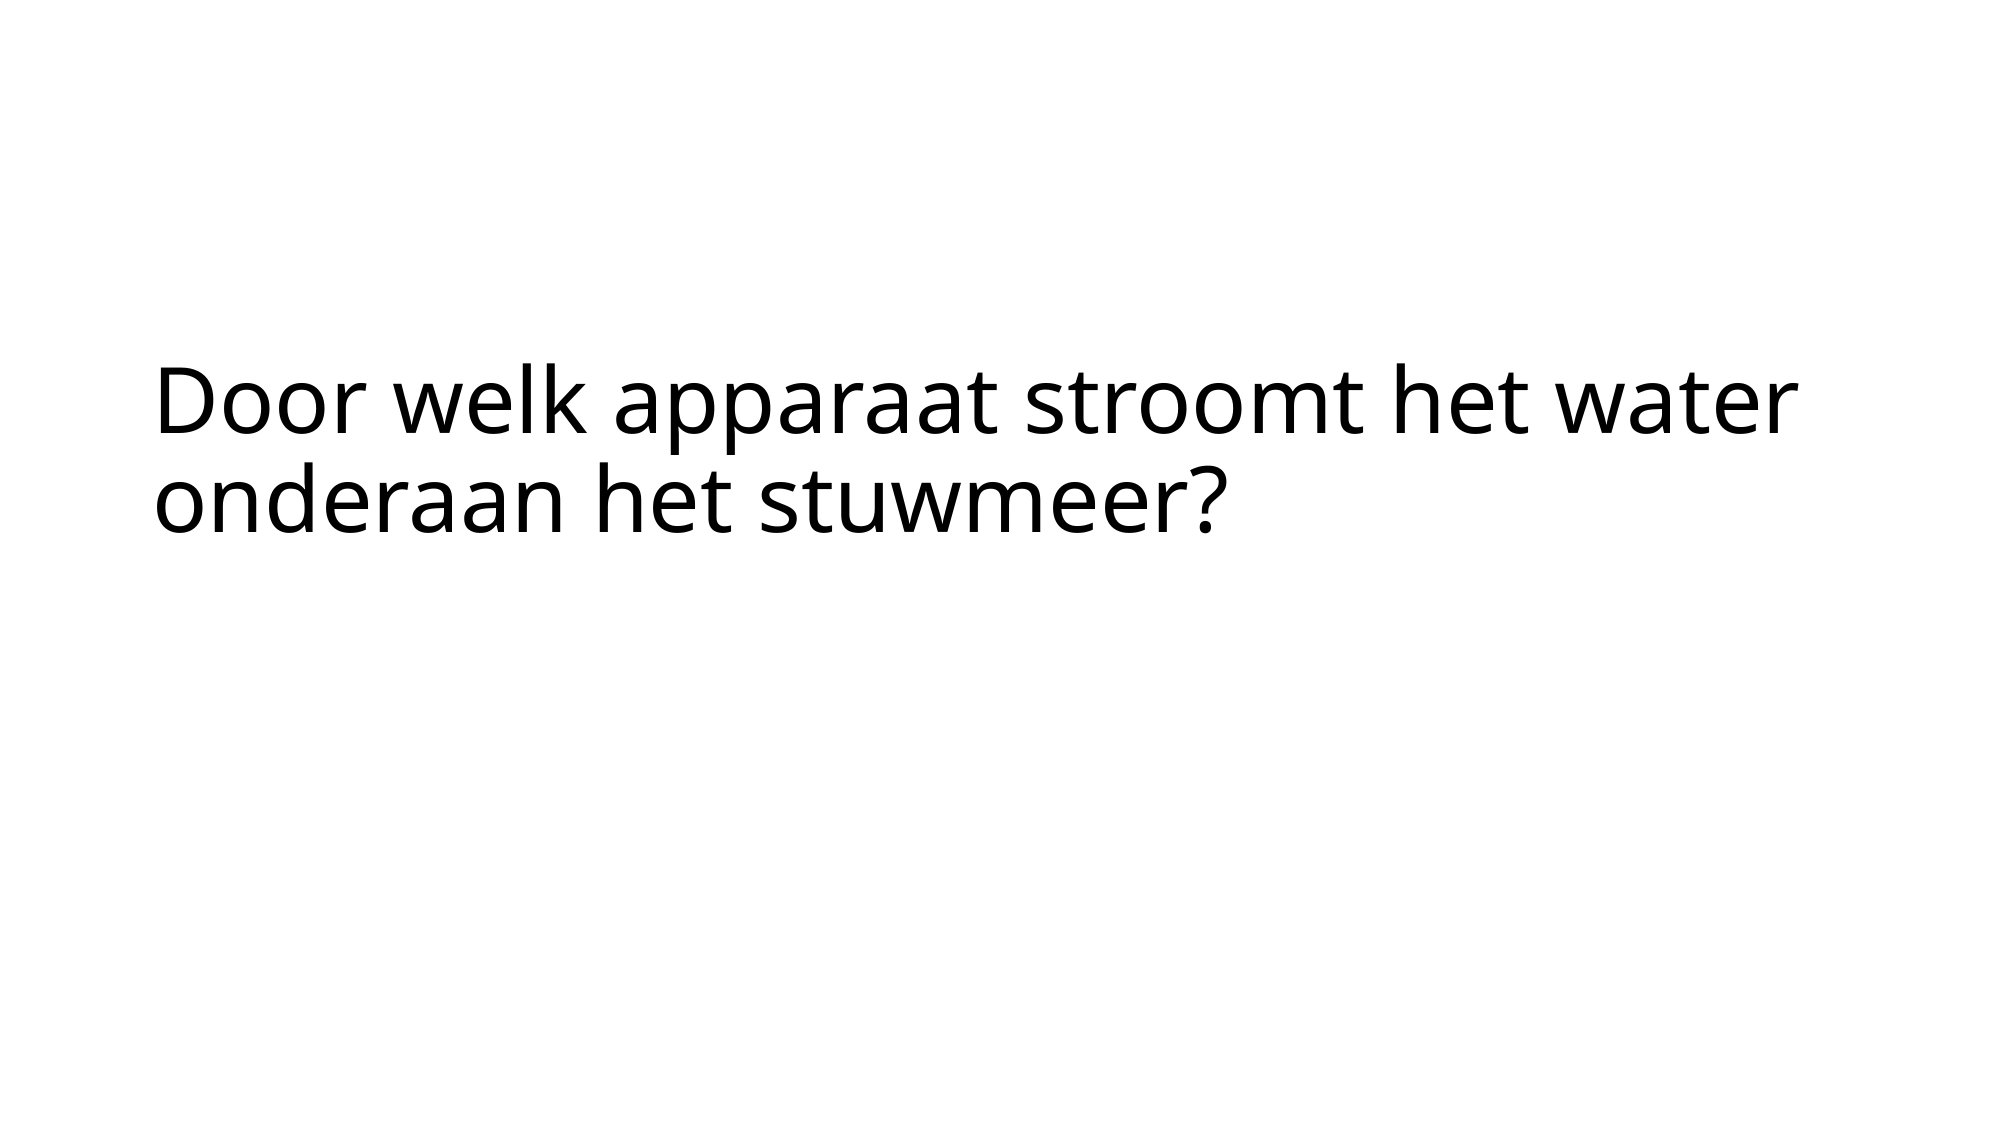

# Door welk apparaat stroomt het water onderaan het stuwmeer?